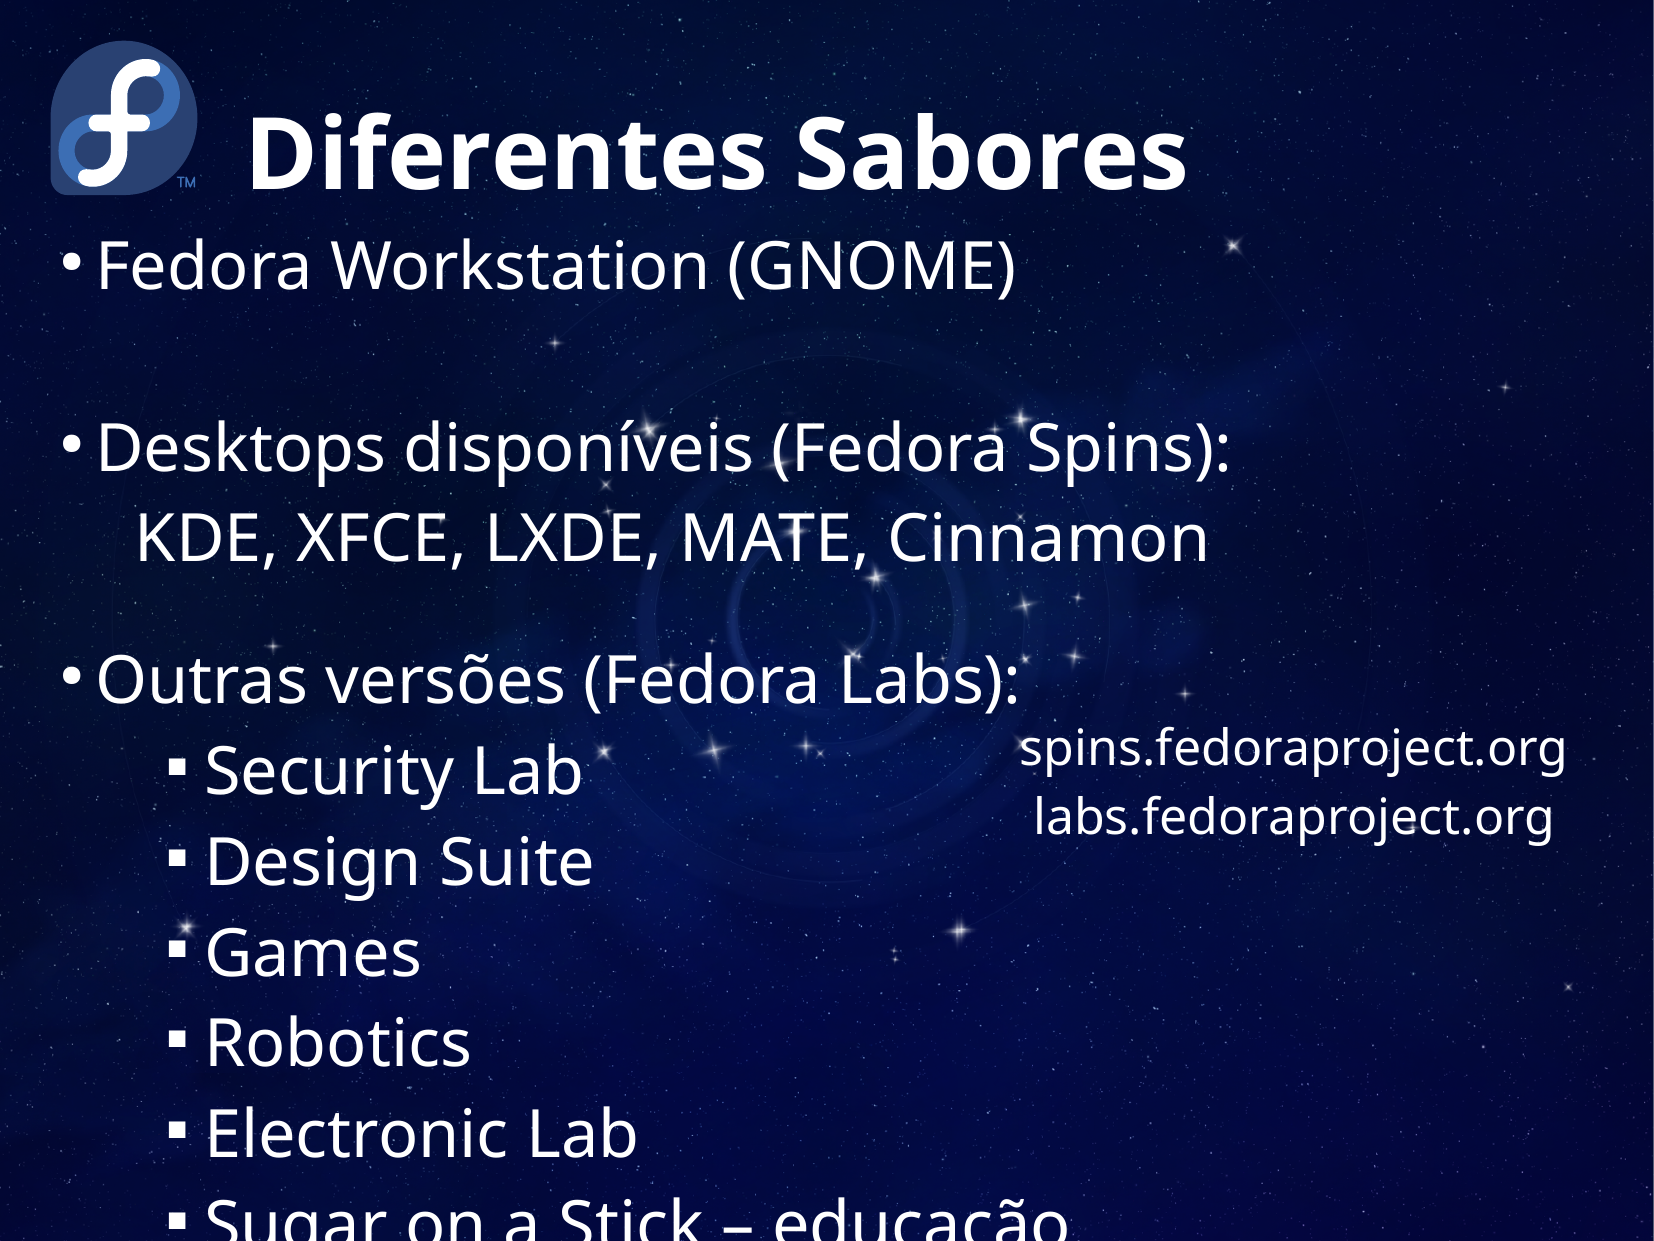

Diferentes Sabores
Fedora Workstation (GNOME)
Desktops disponíveis (Fedora Spins):
	KDE, XFCE, LXDE, MATE, Cinnamon
Outras versões (Fedora Labs):
Security Lab
Design Suite
Games
Robotics
Electronic Lab
Sugar on a Stick – educação
spins.fedoraproject.org
labs.fedoraproject.org